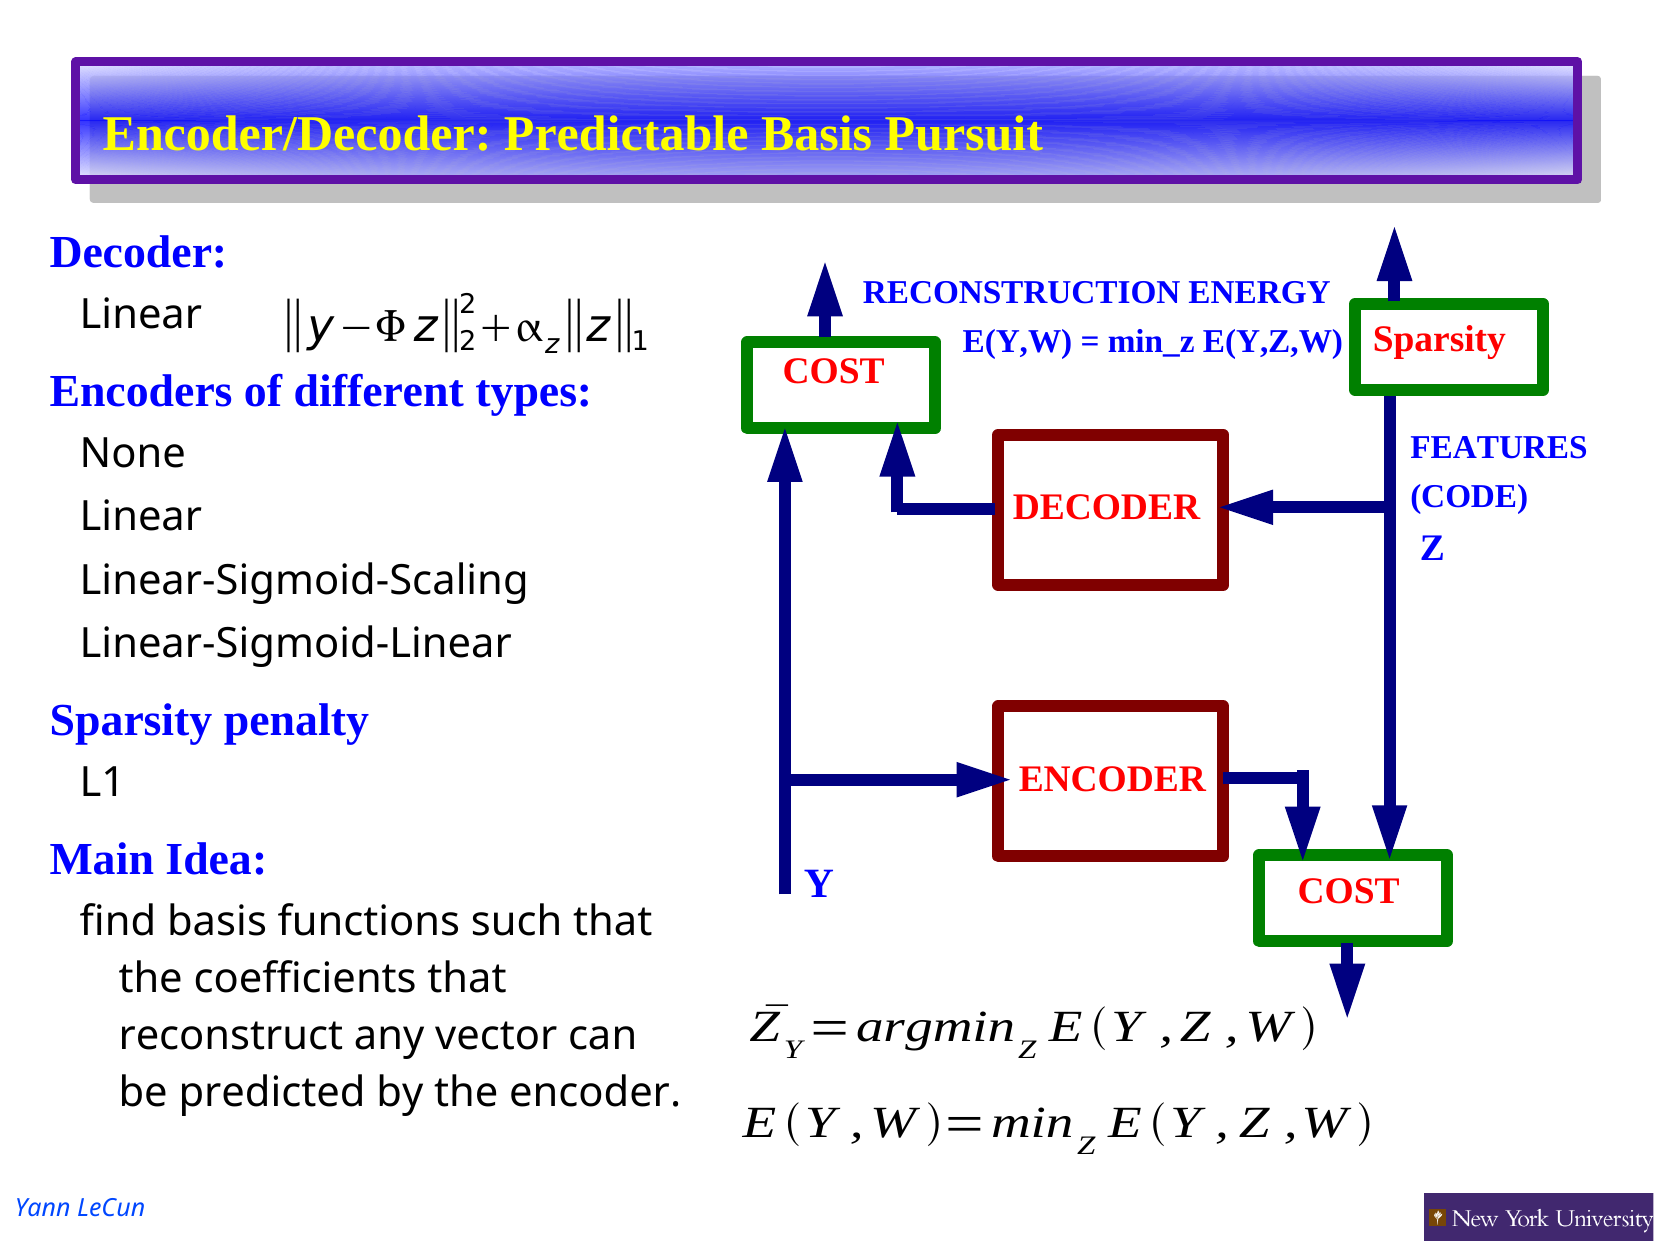

# Encoder/Decoder: Predictable Basis Pursuit
Decoder:
Linear
Encoders of different types:
None
Linear
Linear-Sigmoid-Scaling
Linear-Sigmoid-Linear
Sparsity penalty
L1
Main Idea:
find basis functions such that the coefficients that reconstruct any vector can be predicted by the encoder.
RECONSTRUCTION ENERGY
	 E(Y,W) = min_z E(Y,Z,W)
Sparsity
COST
FEATURES
(CODE)
 Z
DECODER
ENCODER
Y
COST